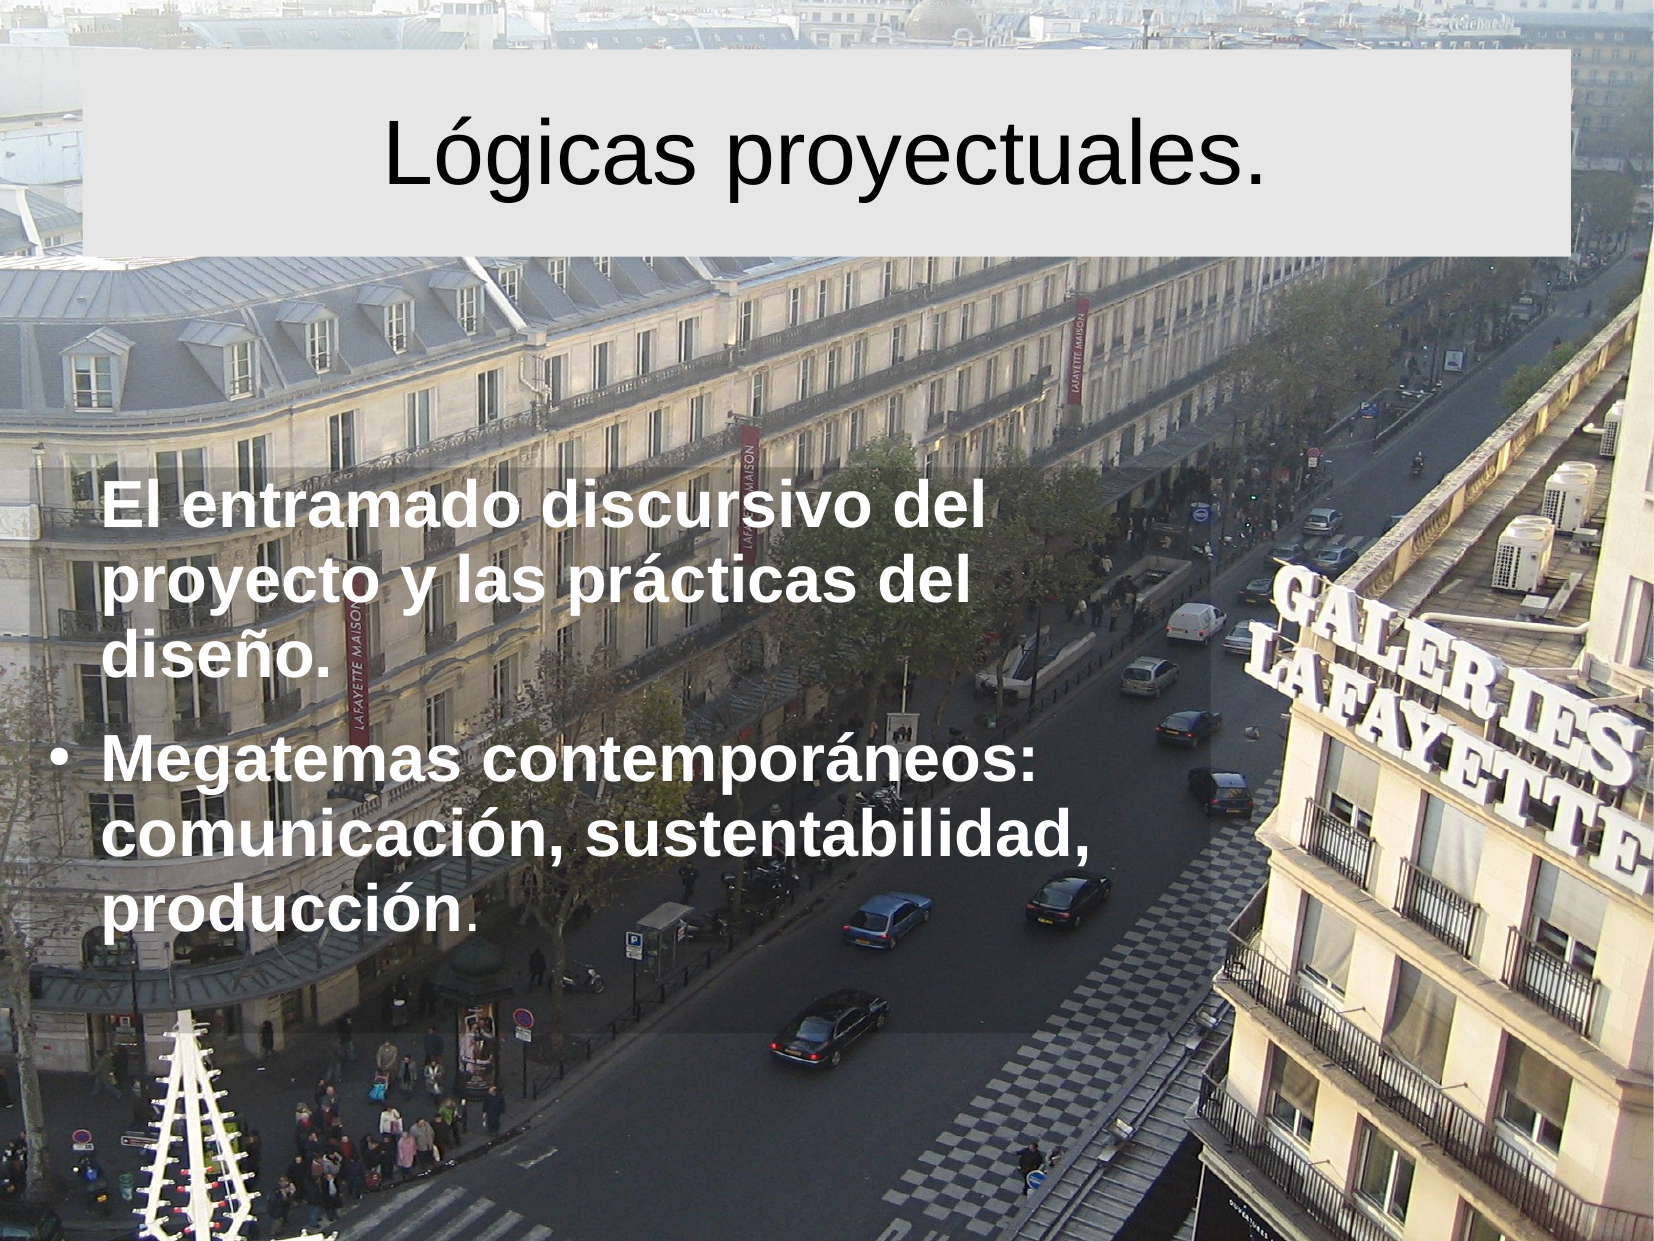

# Lógicas proyectuales.
El entramado discursivo del proyecto y las prácticas del diseño.
Megatemas contemporáneos: comunicación, sustentabilidad, producción.